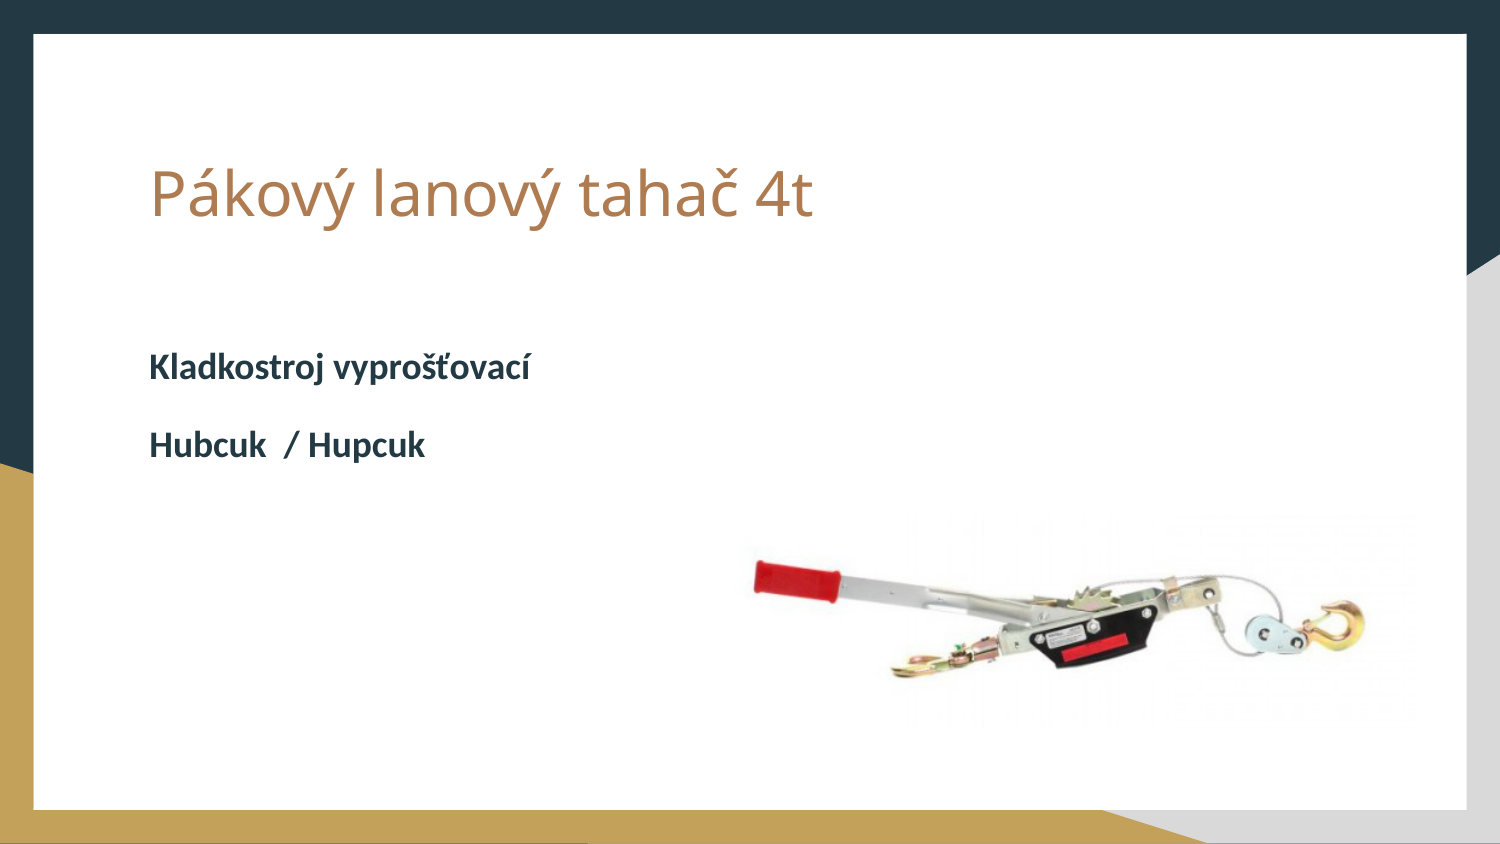

# Pákový lanový tahač 4t
Kladkostroj vyprošťovací
Hubcuk / Hupcuk